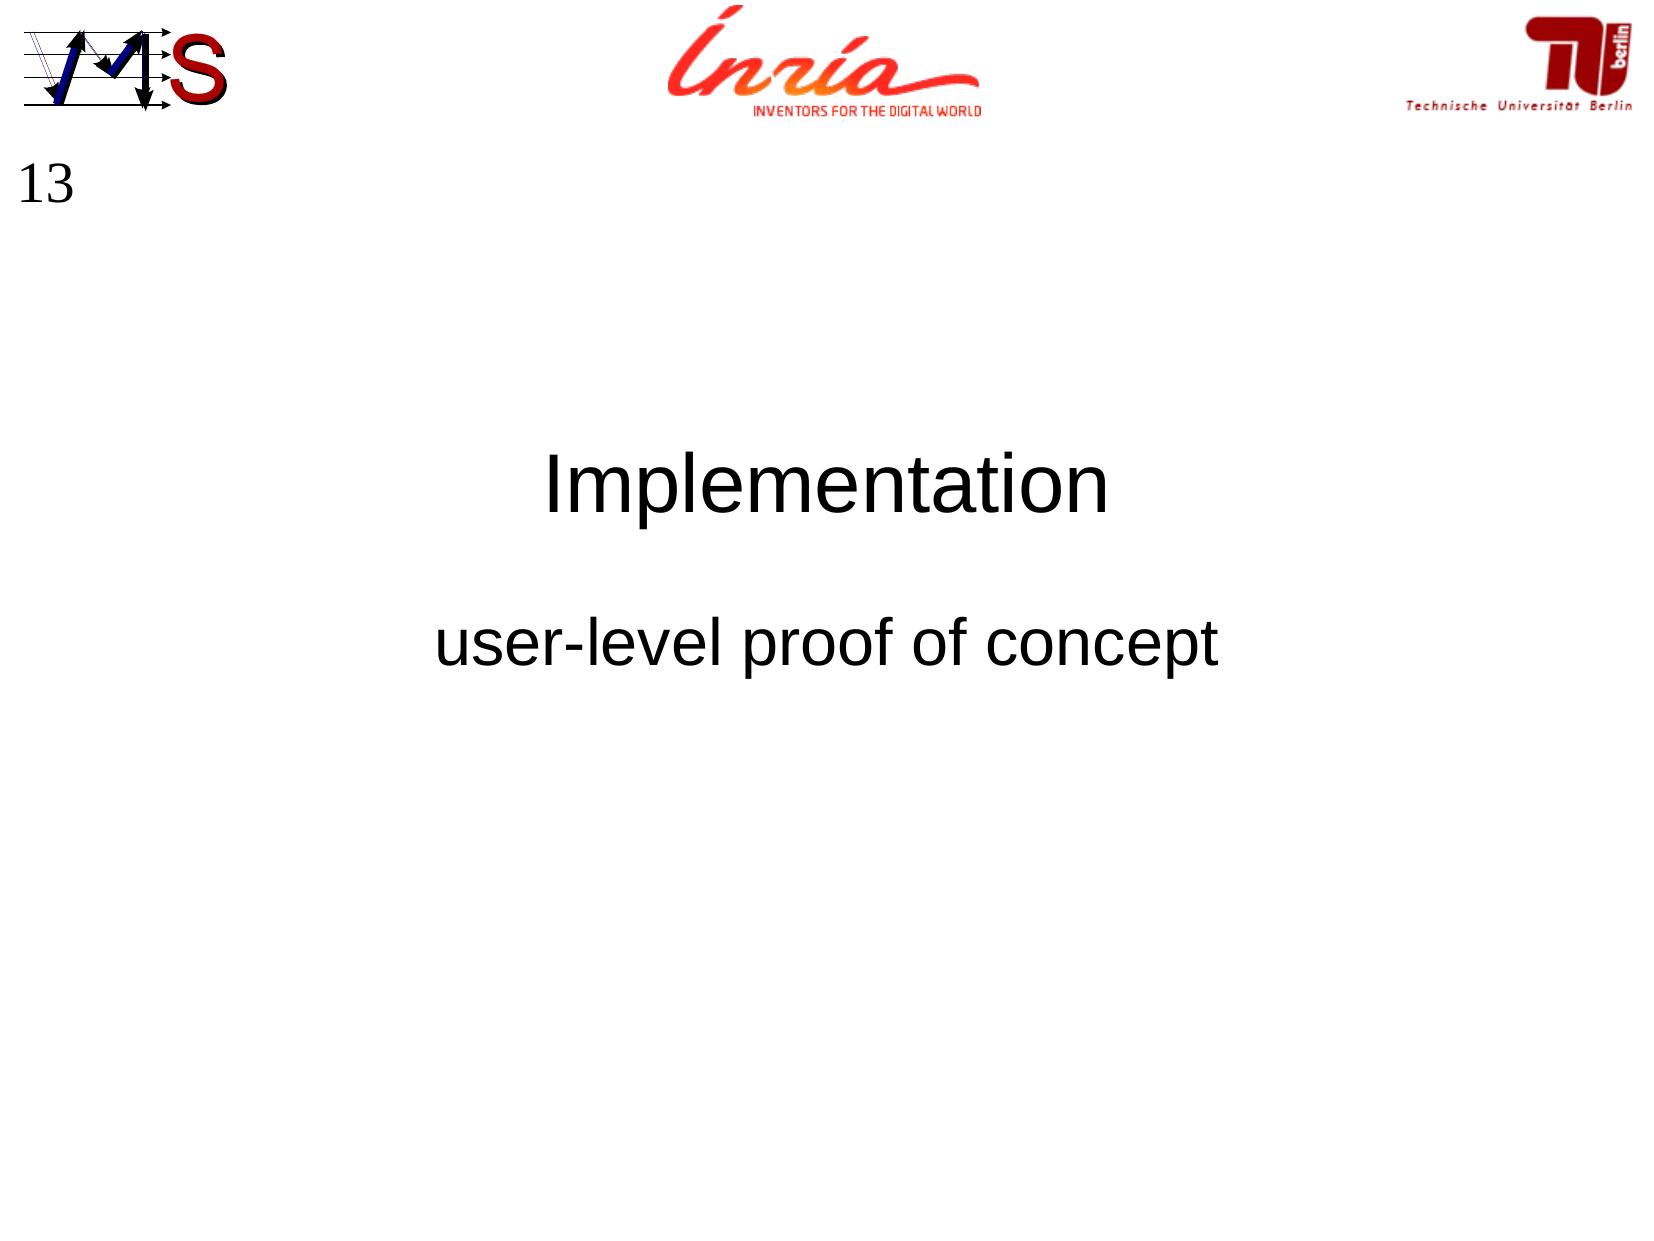

# Implementation
user-level proof of concept
13